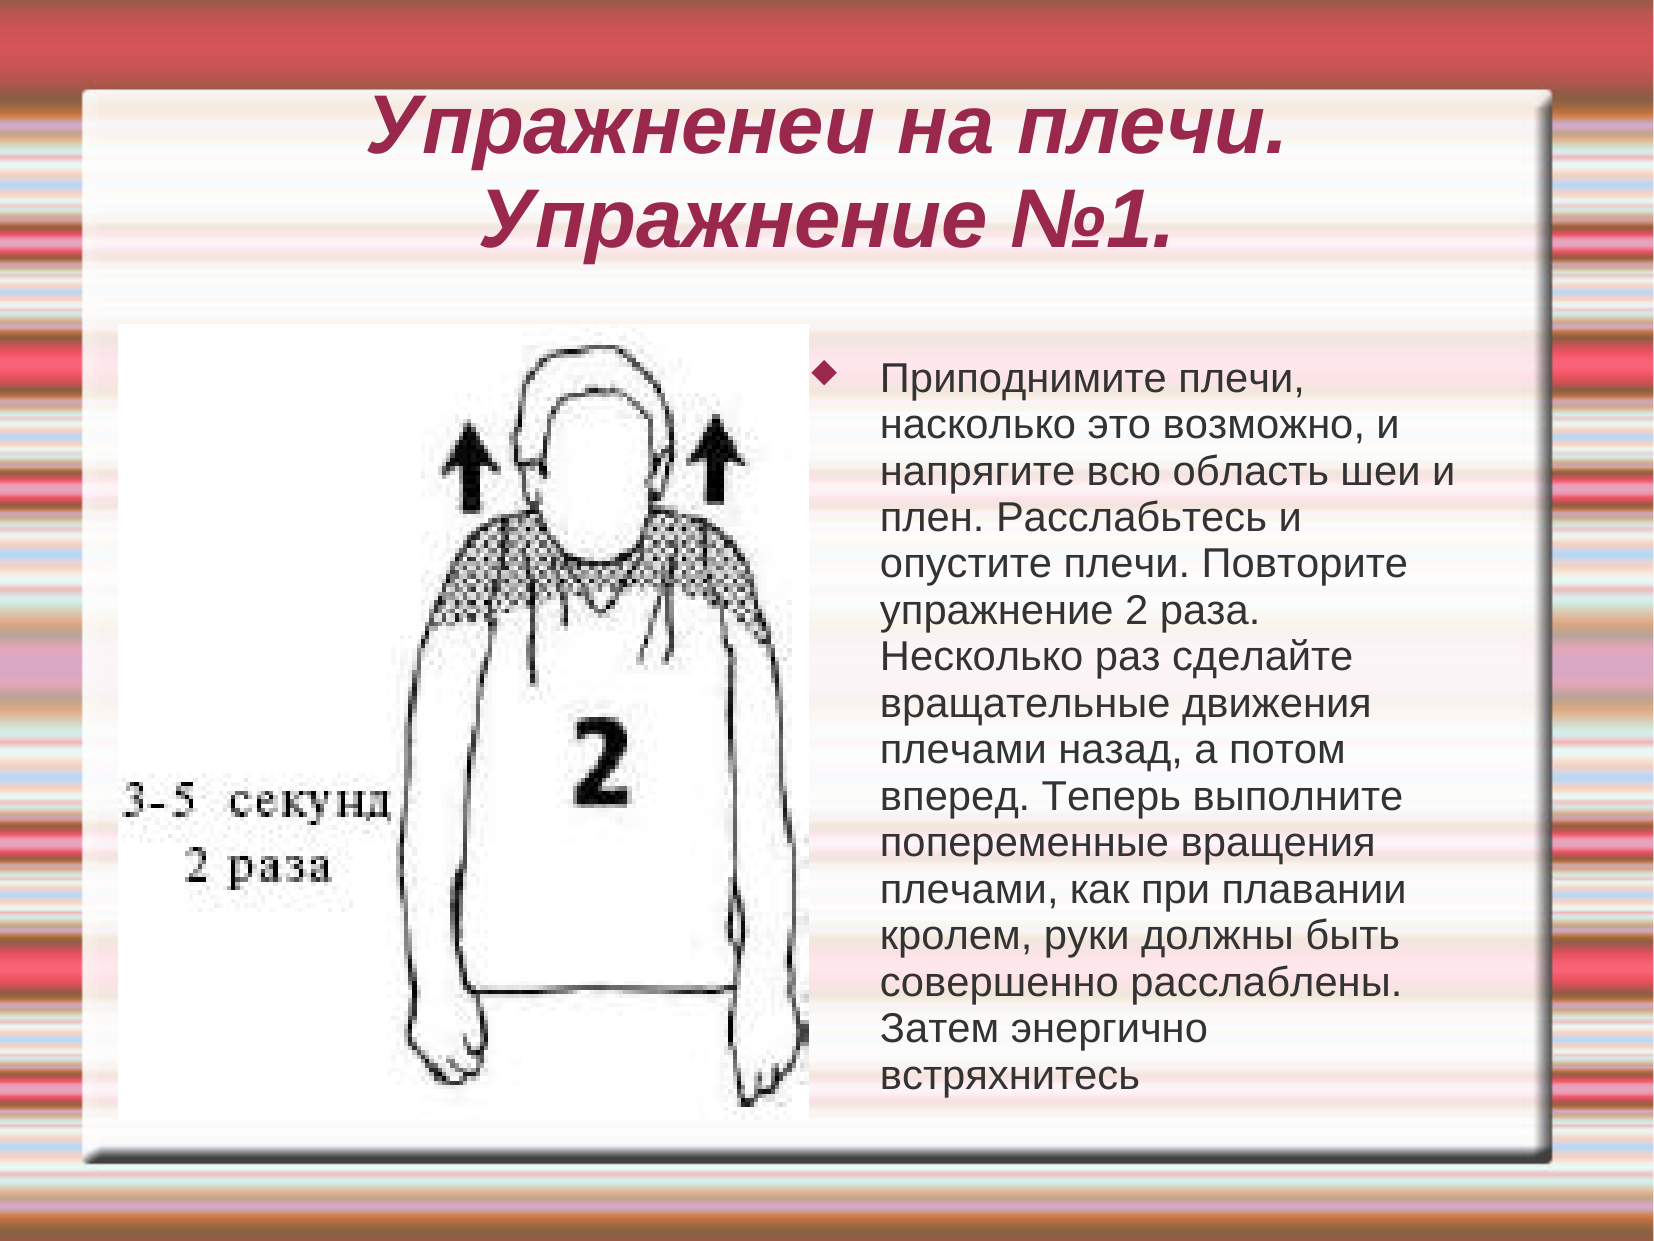

# Упражненеи на плечи. Упражнение №1.
Приподнимите плечи, насколько это возможно, и напрягите всю область шеи и плен. Расслабьтесь и опустите плечи. Повторите упражнение 2 раза. Несколько раз сделайте вращательные движения плечами назад, а потом вперед. Теперь выполните попеременные вращения плечами, как при плавании кролем, руки должны быть совершенно расслаблены. Затем энергично встряхнитесь